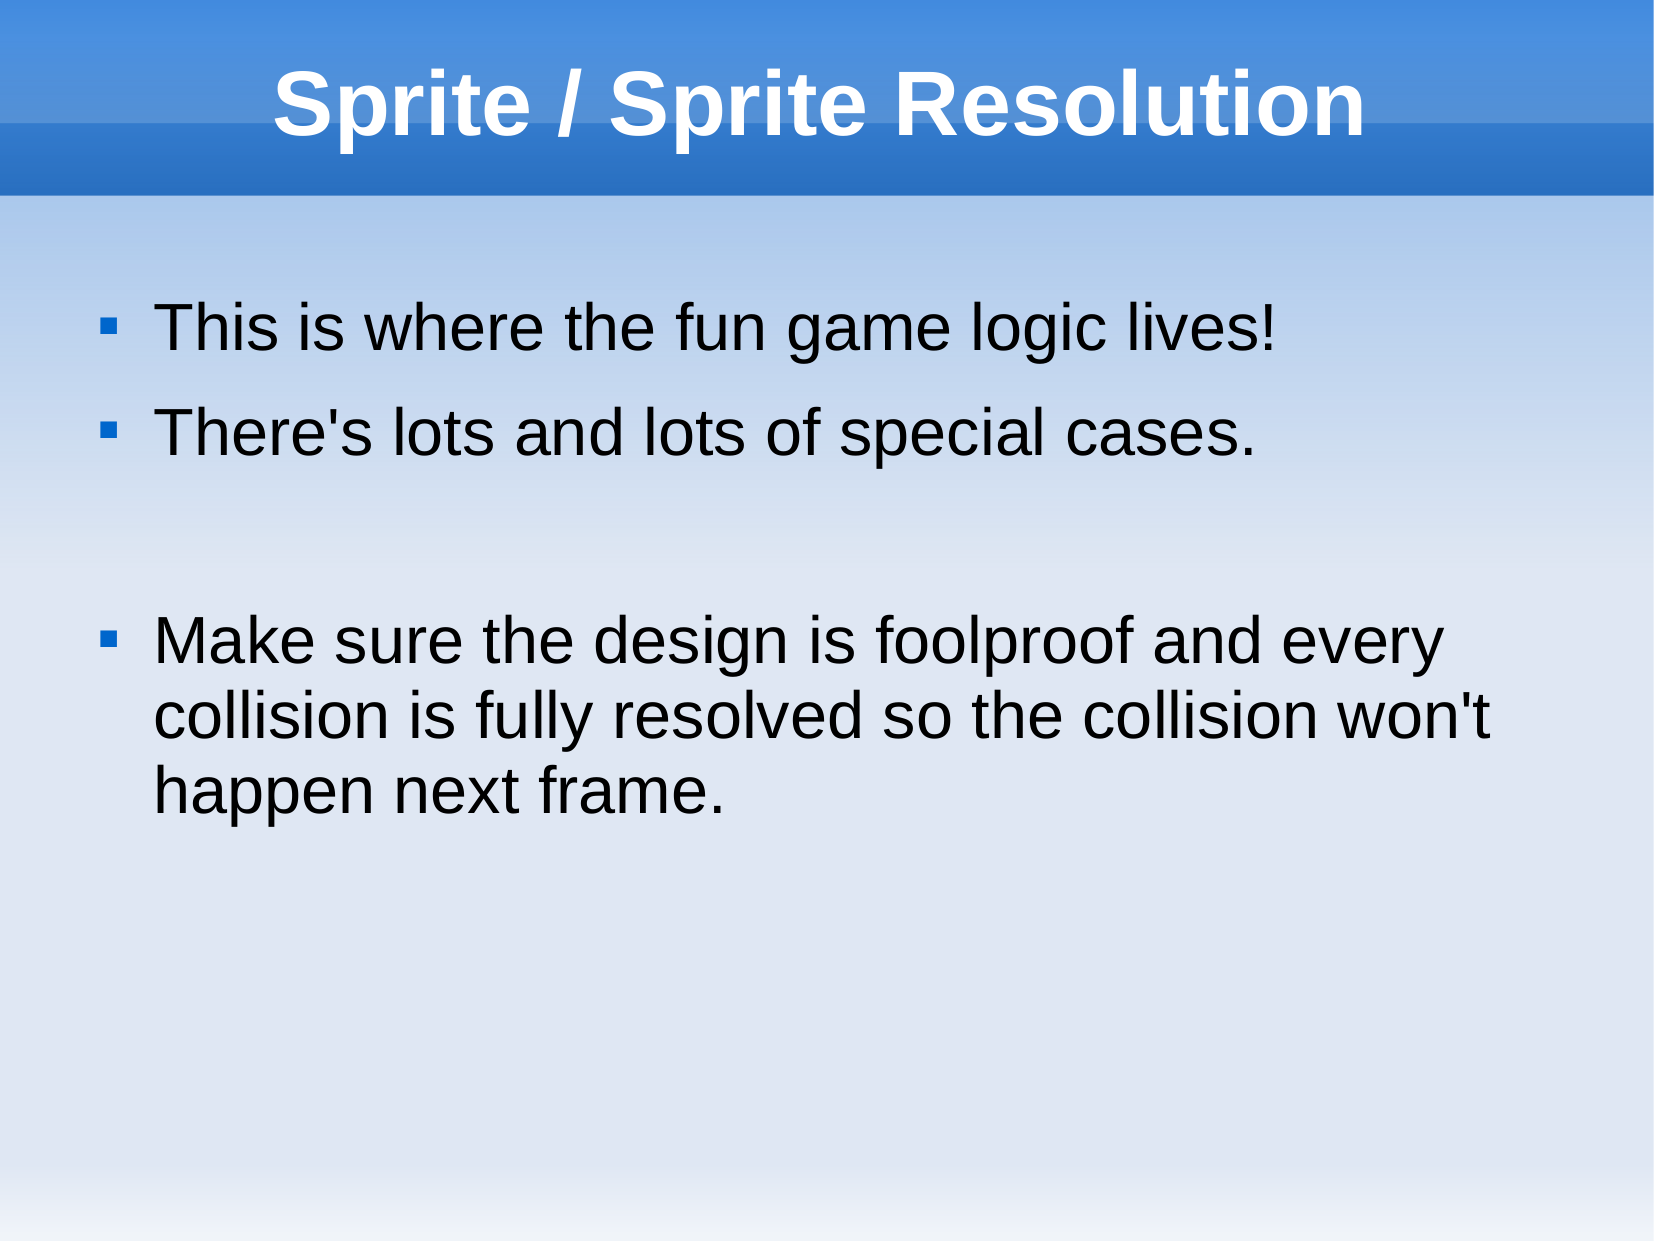

# Sprite / Sprite Resolution
This is where the fun game logic lives!
There's lots and lots of special cases.
Make sure the design is foolproof and every collision is fully resolved so the collision won't happen next frame.